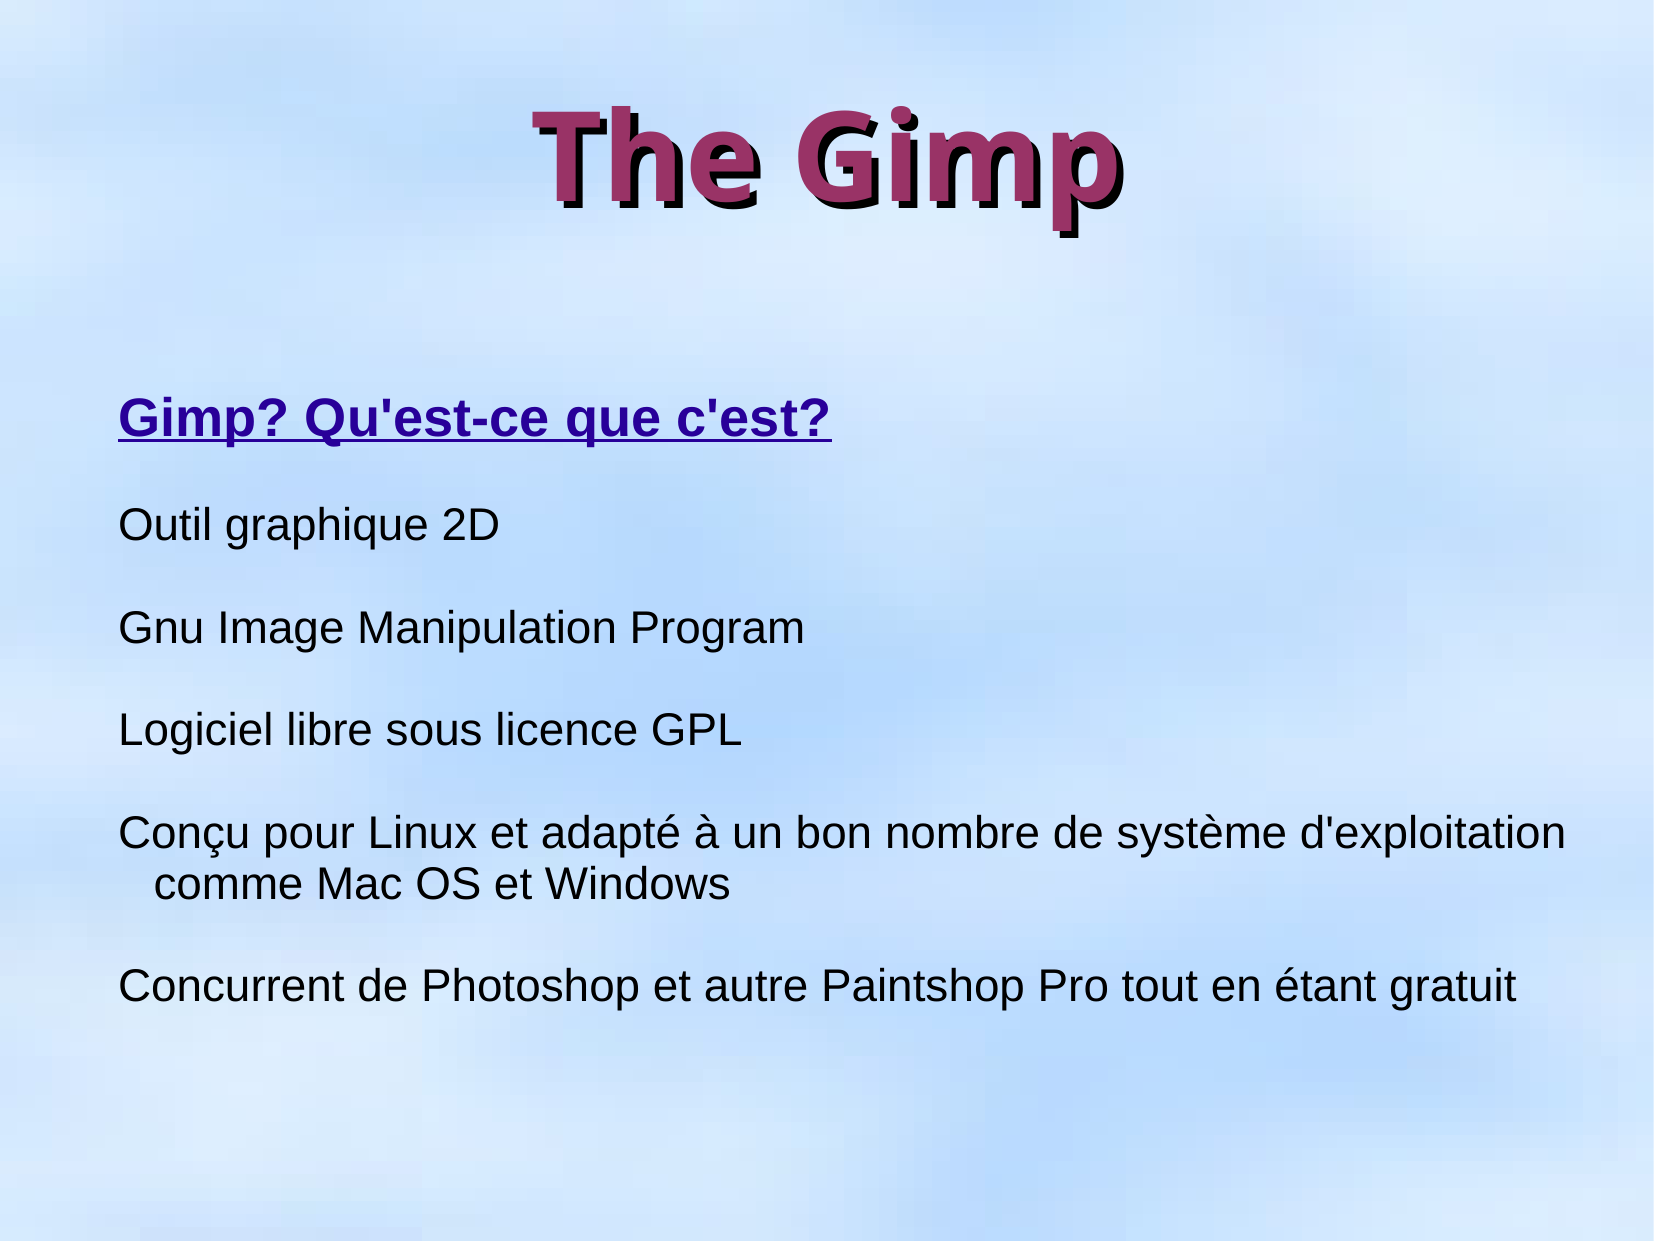

# The Gimp
Gimp? Qu'est-ce que c'est?
Outil graphique 2D
Gnu Image Manipulation Program
Logiciel libre sous licence GPL
Conçu pour Linux et adapté à un bon nombre de système d'exploitation comme Mac OS et Windows
Concurrent de Photoshop et autre Paintshop Pro tout en étant gratuit